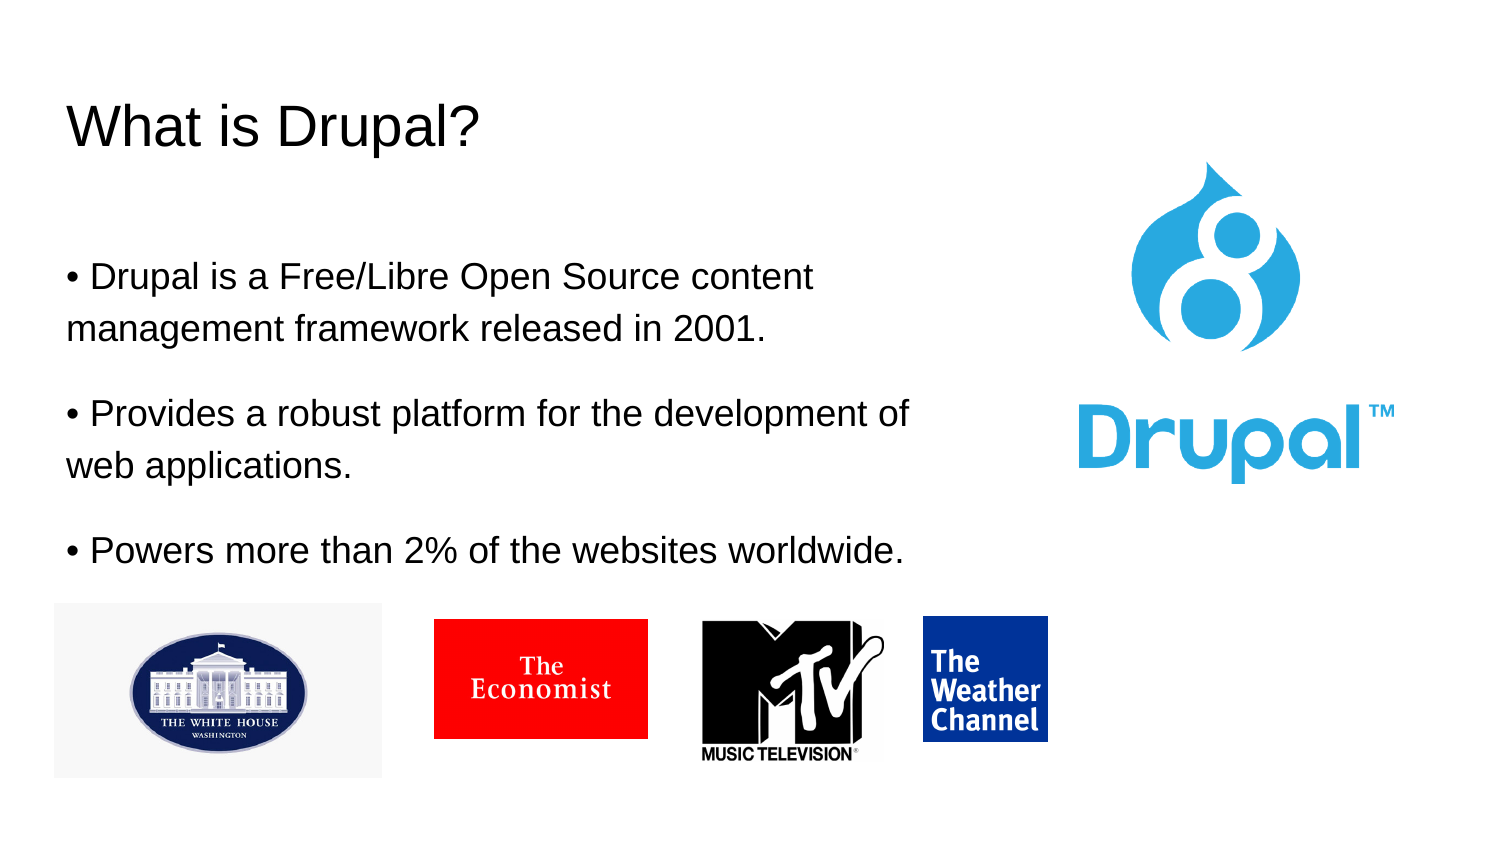

What is Drupal?
• Drupal is a Free/Libre Open Source content management framework released in 2001.
• Provides a robust platform for the development of web applications.
• Powers more than 2% of the websites worldwide.